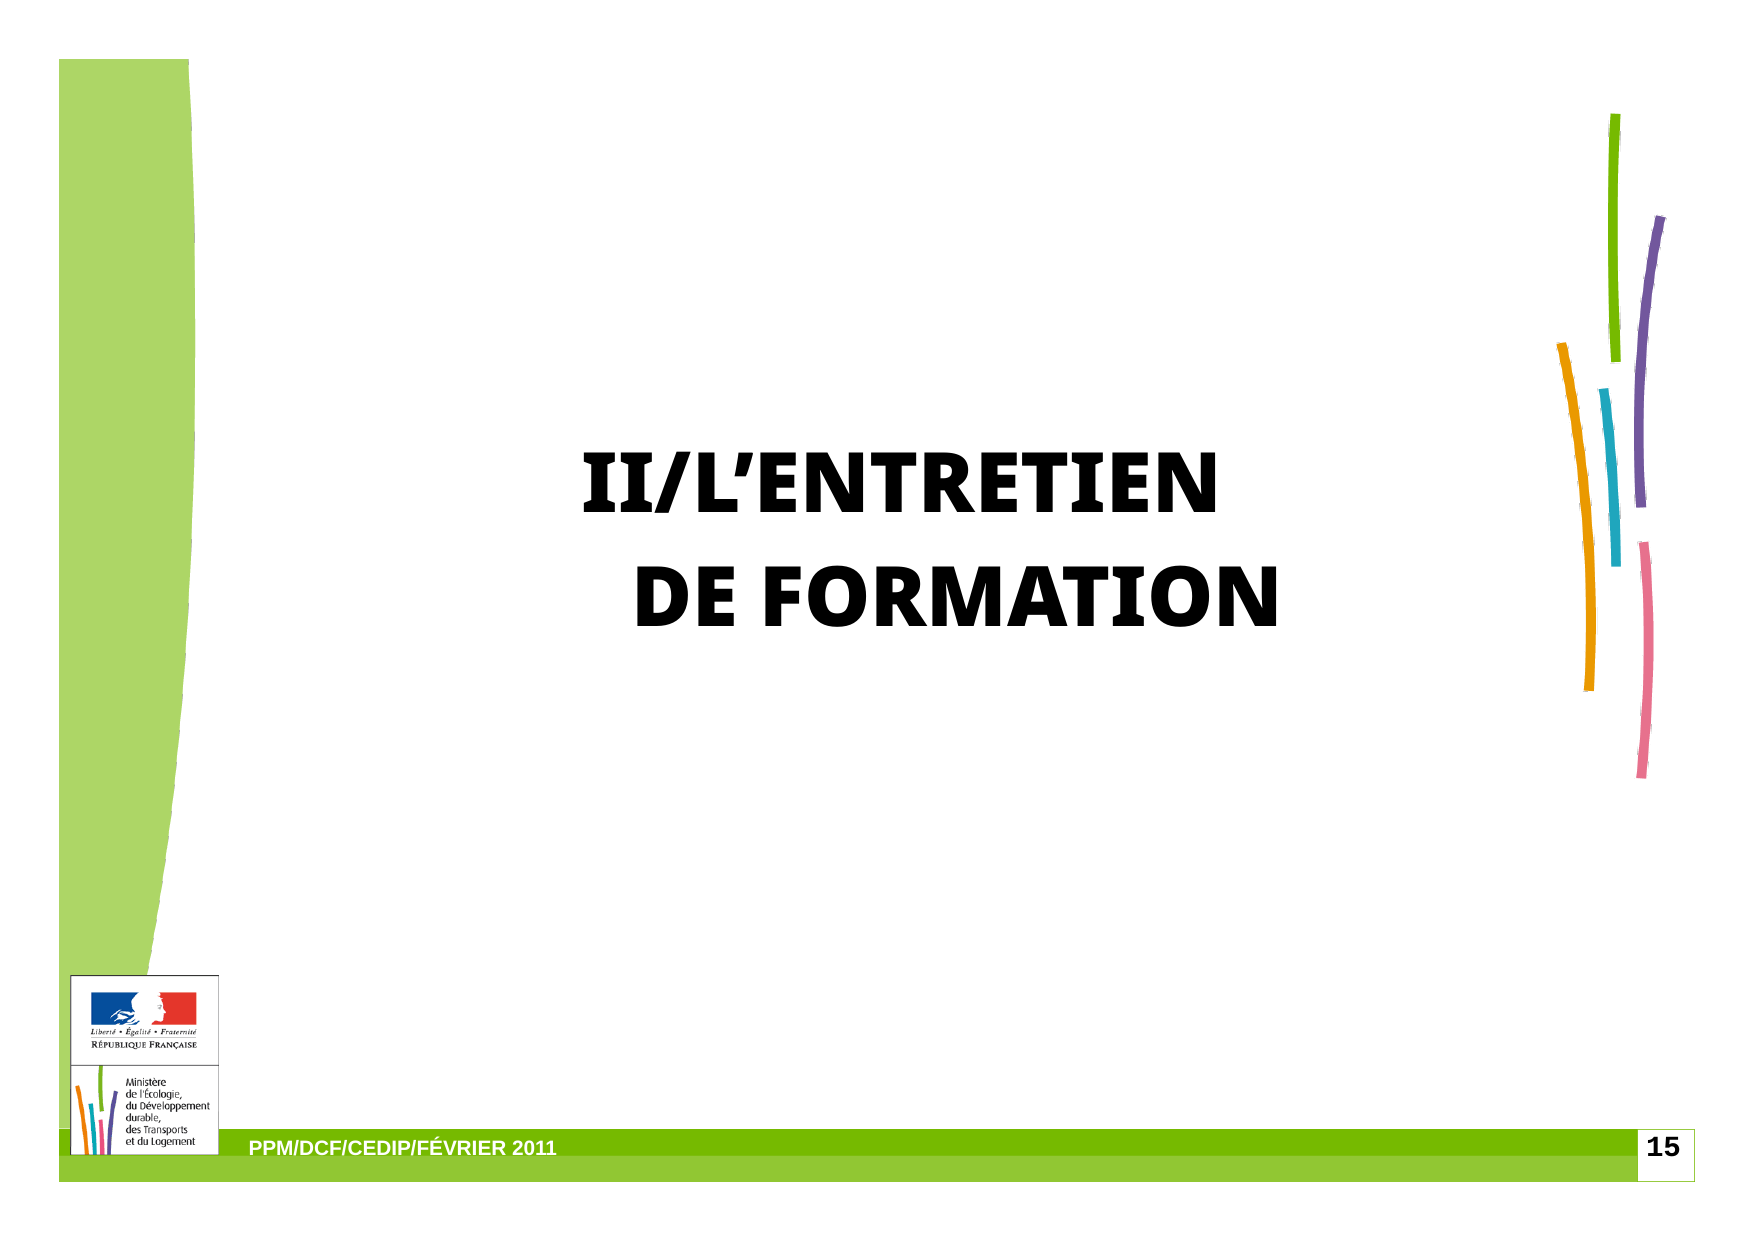

II/	L’ENTRETIEN
DE FORMATION
PPM/DCF/CEDIP/FÉVRIER 2011
15